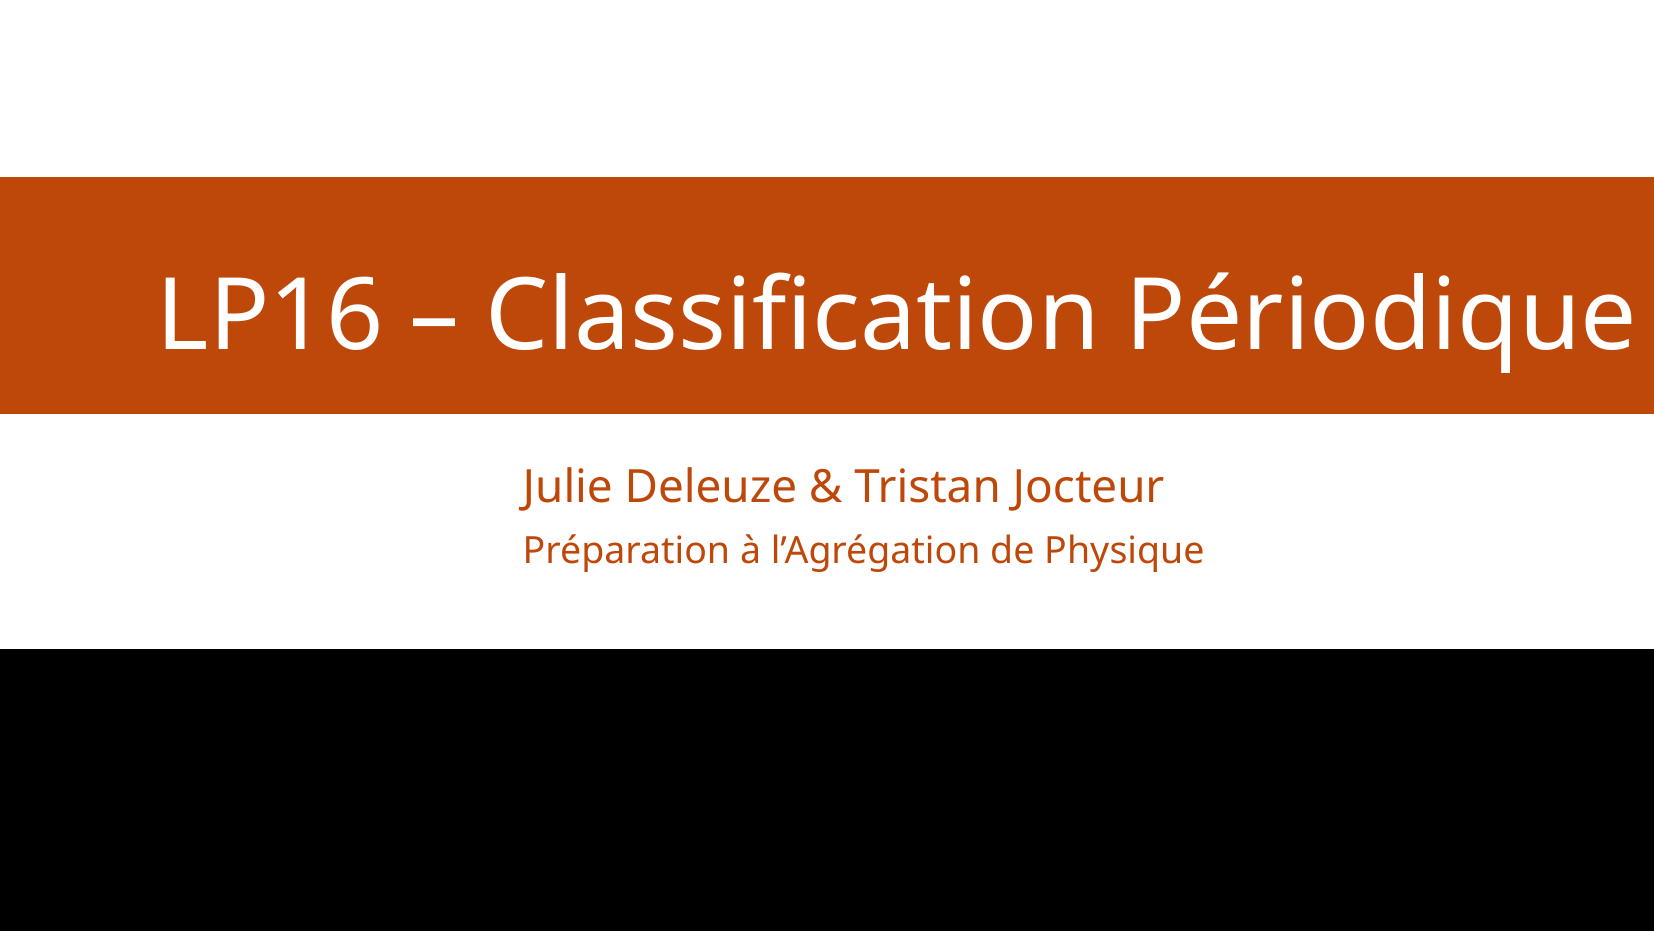

LP16 – Classification Périodique
Julie Deleuze & Tristan Jocteur
Préparation à l’Agrégation de Physique